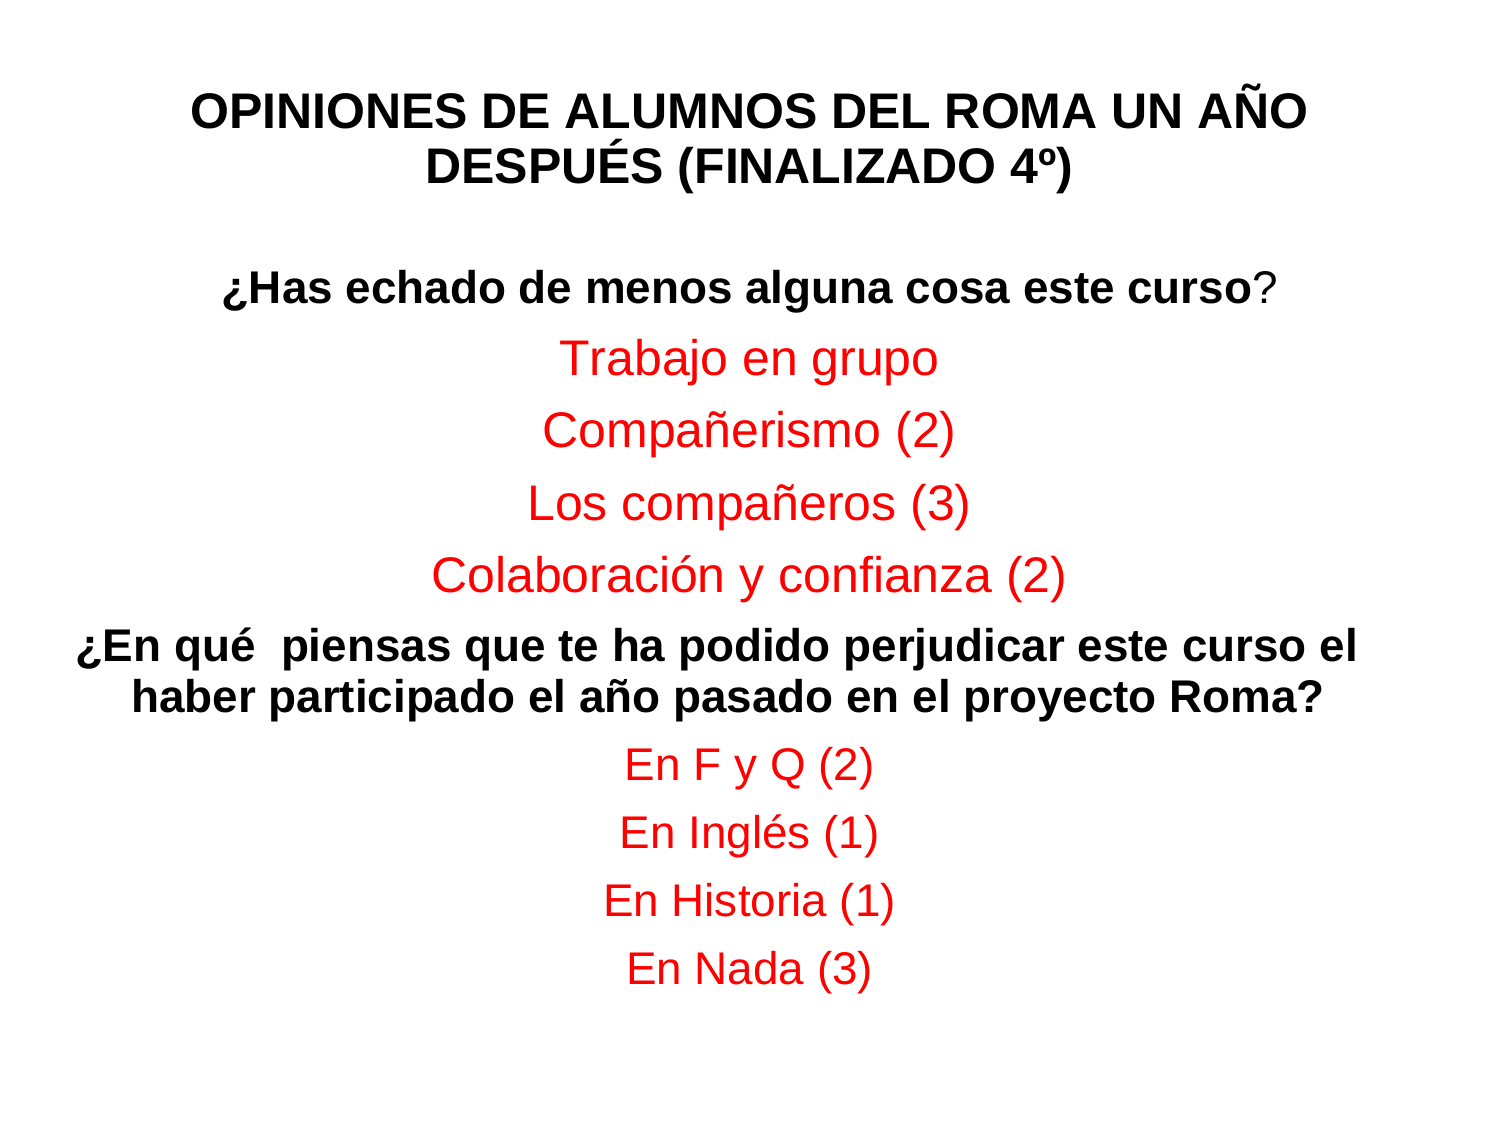

# OPINIONES DE ALUMNOS DEL ROMA UN AÑO DESPUÉS (FINALIZADO 4º)
¿Has echado de menos alguna cosa este curso?
Trabajo en grupo
Compañerismo (2)
Los compañeros (3)
Colaboración y confianza (2)
¿En qué piensas que te ha podido perjudicar este curso el haber participado el año pasado en el proyecto Roma?
En F y Q (2)
En Inglés (1)
En Historia (1)
En Nada (3)